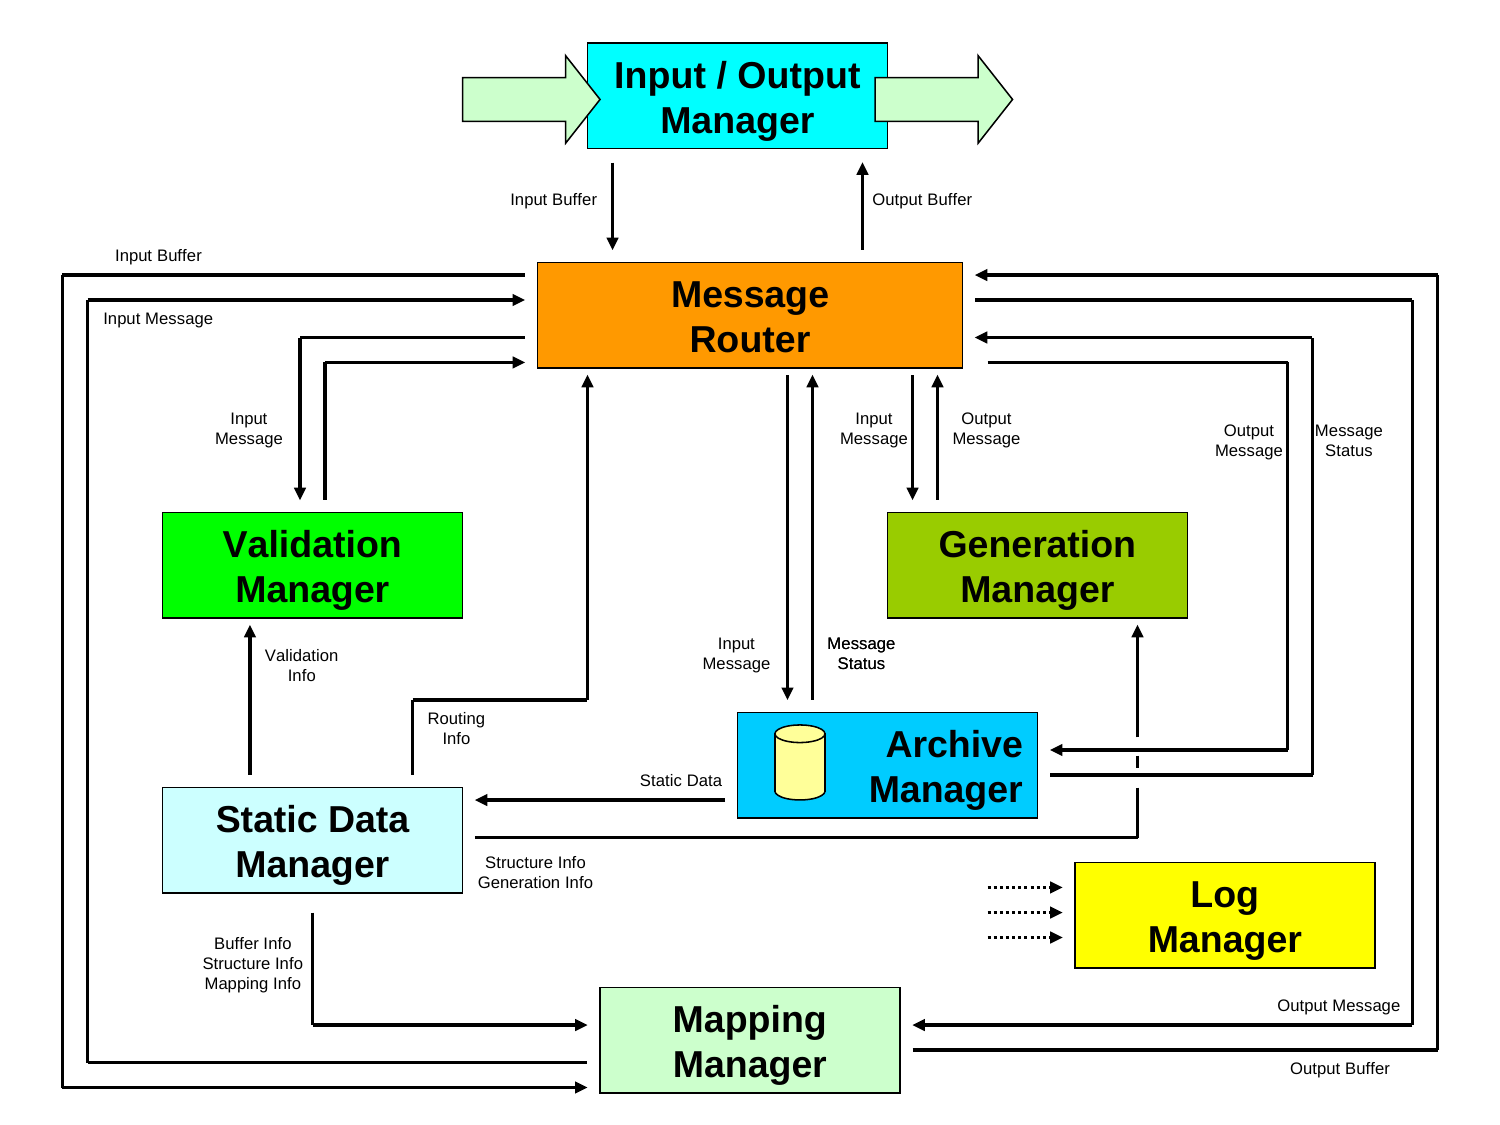

Input / Output
Manager
Input Buffer
Output Buffer
Input Buffer
Message
Router
Input Message
Input
Message
Input
Message
Output
Message
Output
Message
Message
Status
Validation
Manager
Generation
Manager
Input
Message
Message
Status
Message
Status
Validation
Info
Routing
Info
Archive
Manager
Static Data
Static Data
Manager
Structure Info
Generation Info
Log
Manager
Buffer Info
Structure Info
Mapping Info
Mapping
Manager
Output Message
Output Buffer